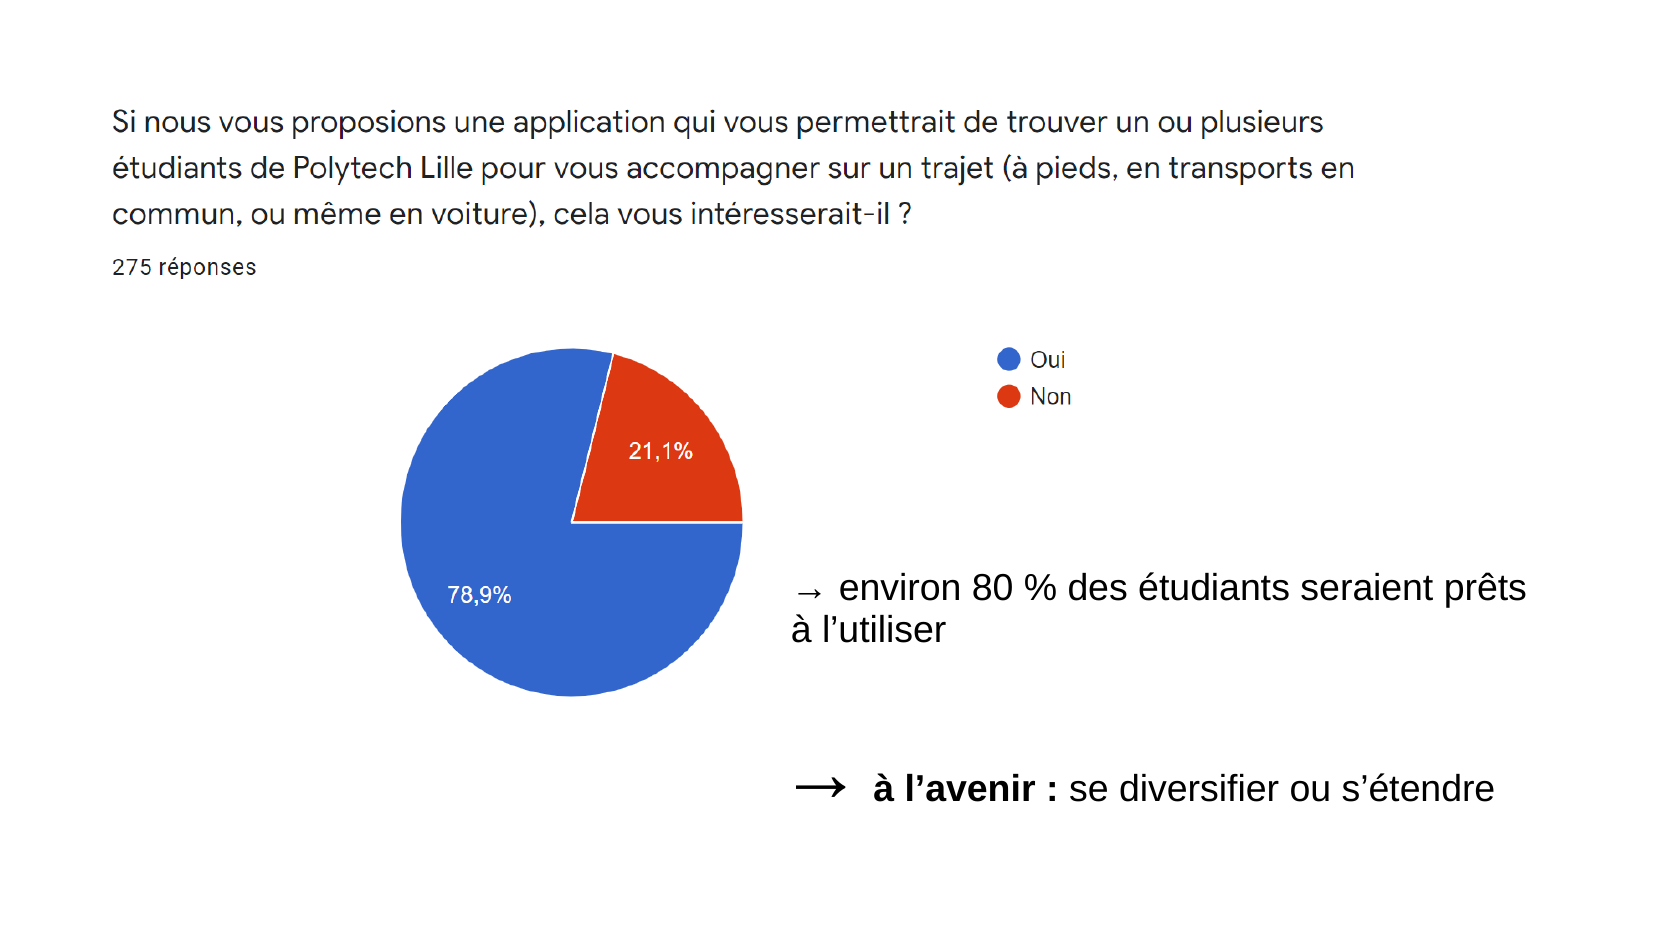

→ environ 80 % des étudiants seraient prêts
à l’utiliser
→ à l’avenir : se diversifier ou s’étendre